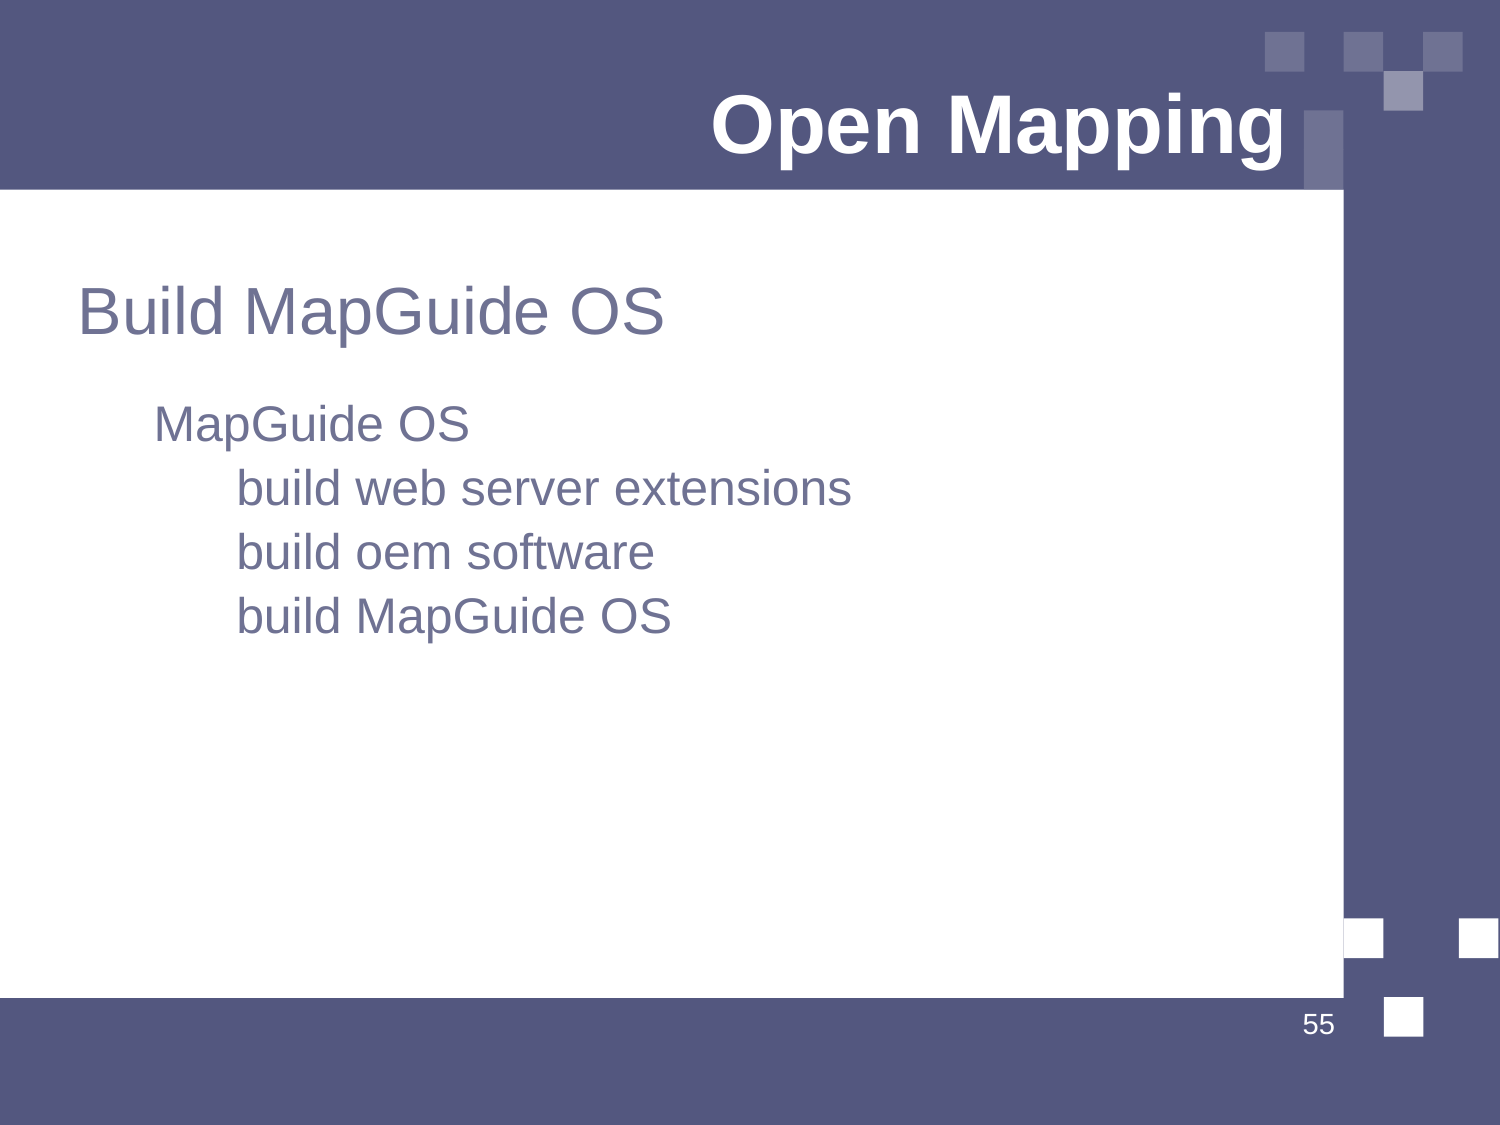

# Open Mapping
 Build MapGuide OS
MapGuide OS
build web server extensions
build oem software
build MapGuide OS
55